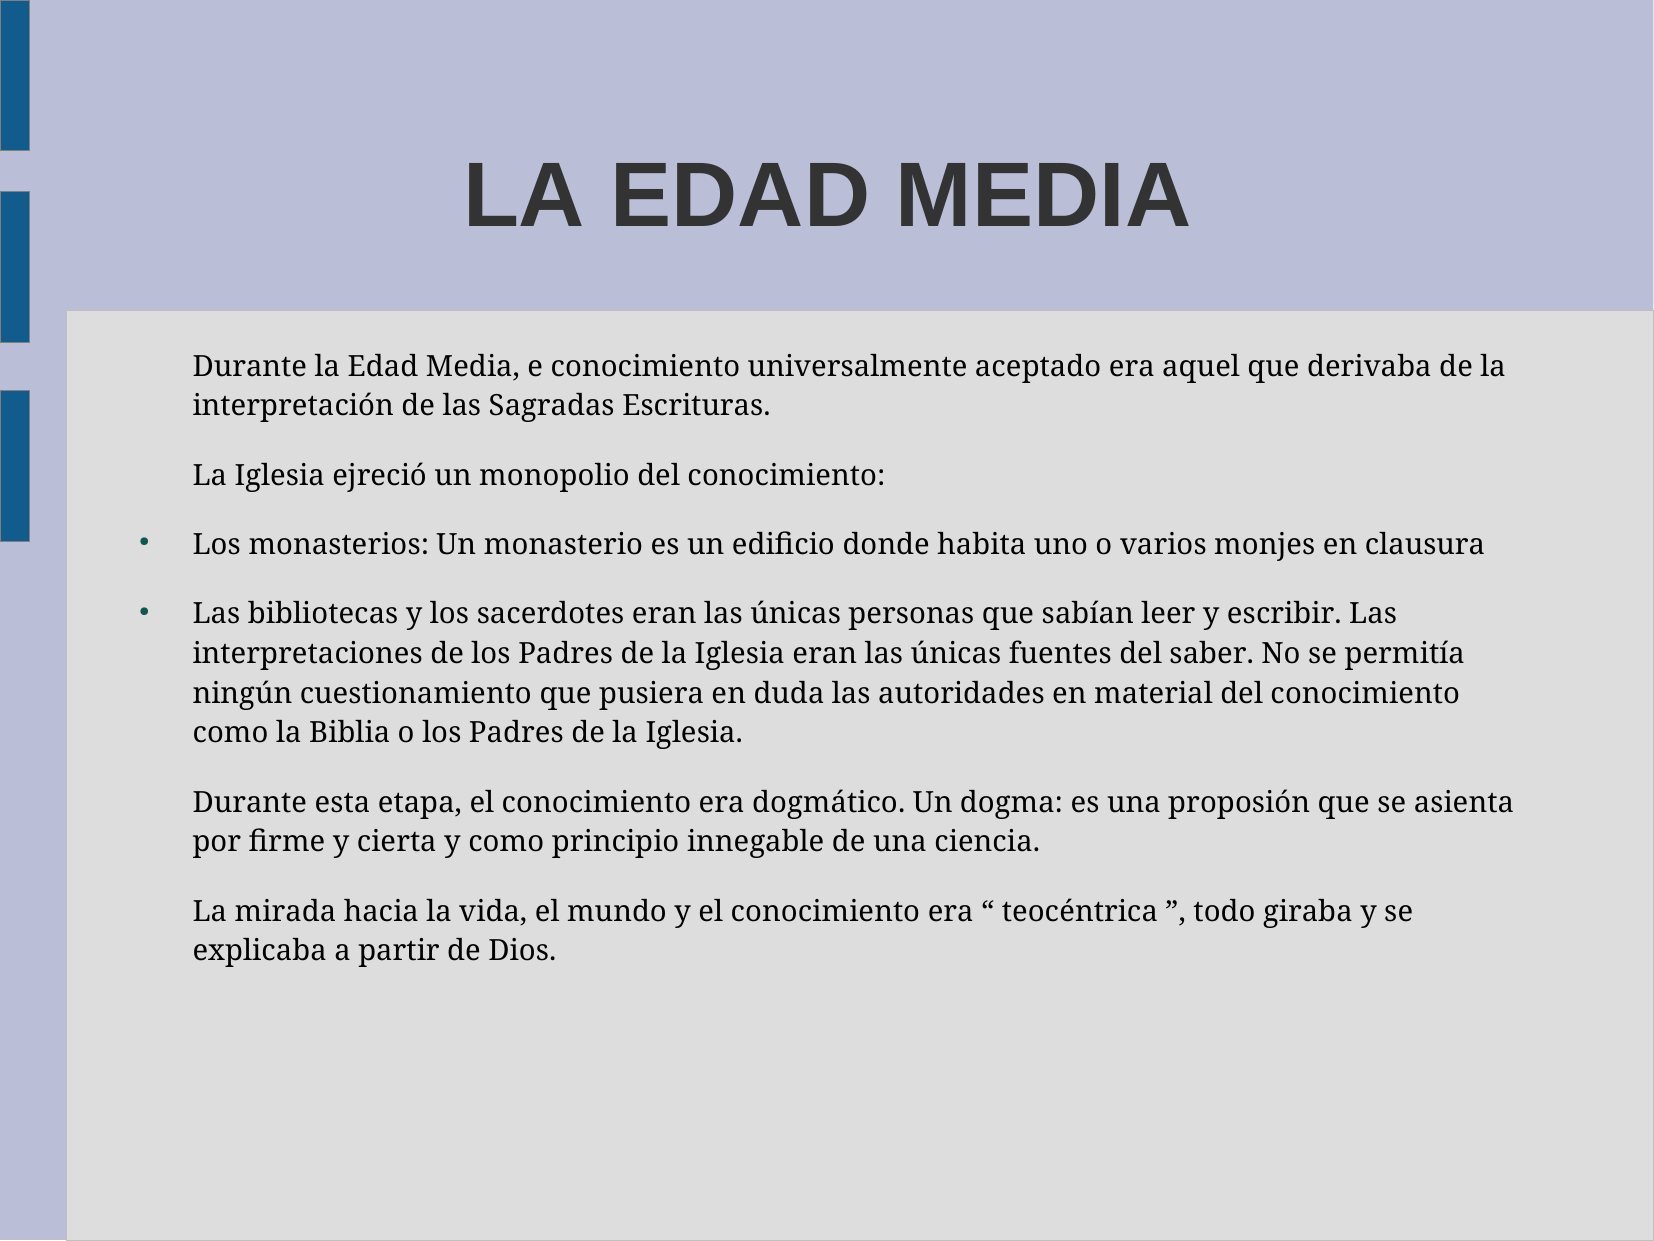

# LA EDAD MEDIA
Durante la Edad Media, e conocimiento universalmente aceptado era aquel que derivaba de la interpretación de las Sagradas Escrituras.
La Iglesia ejreció un monopolio del conocimiento:
Los monasterios: Un monasterio es un edificio donde habita uno o varios monjes en clausura
Las bibliotecas y los sacerdotes eran las únicas personas que sabían leer y escribir. Las interpretaciones de los Padres de la Iglesia eran las únicas fuentes del saber. No se permitía ningún cuestionamiento que pusiera en duda las autoridades en material del conocimiento como la Biblia o los Padres de la Iglesia.
Durante esta etapa, el conocimiento era dogmático. Un dogma: es una proposión que se asienta por firme y cierta y como principio innegable de una ciencia.
La mirada hacia la vida, el mundo y el conocimiento era “ teocéntrica ”, todo giraba y se explicaba a partir de Dios.